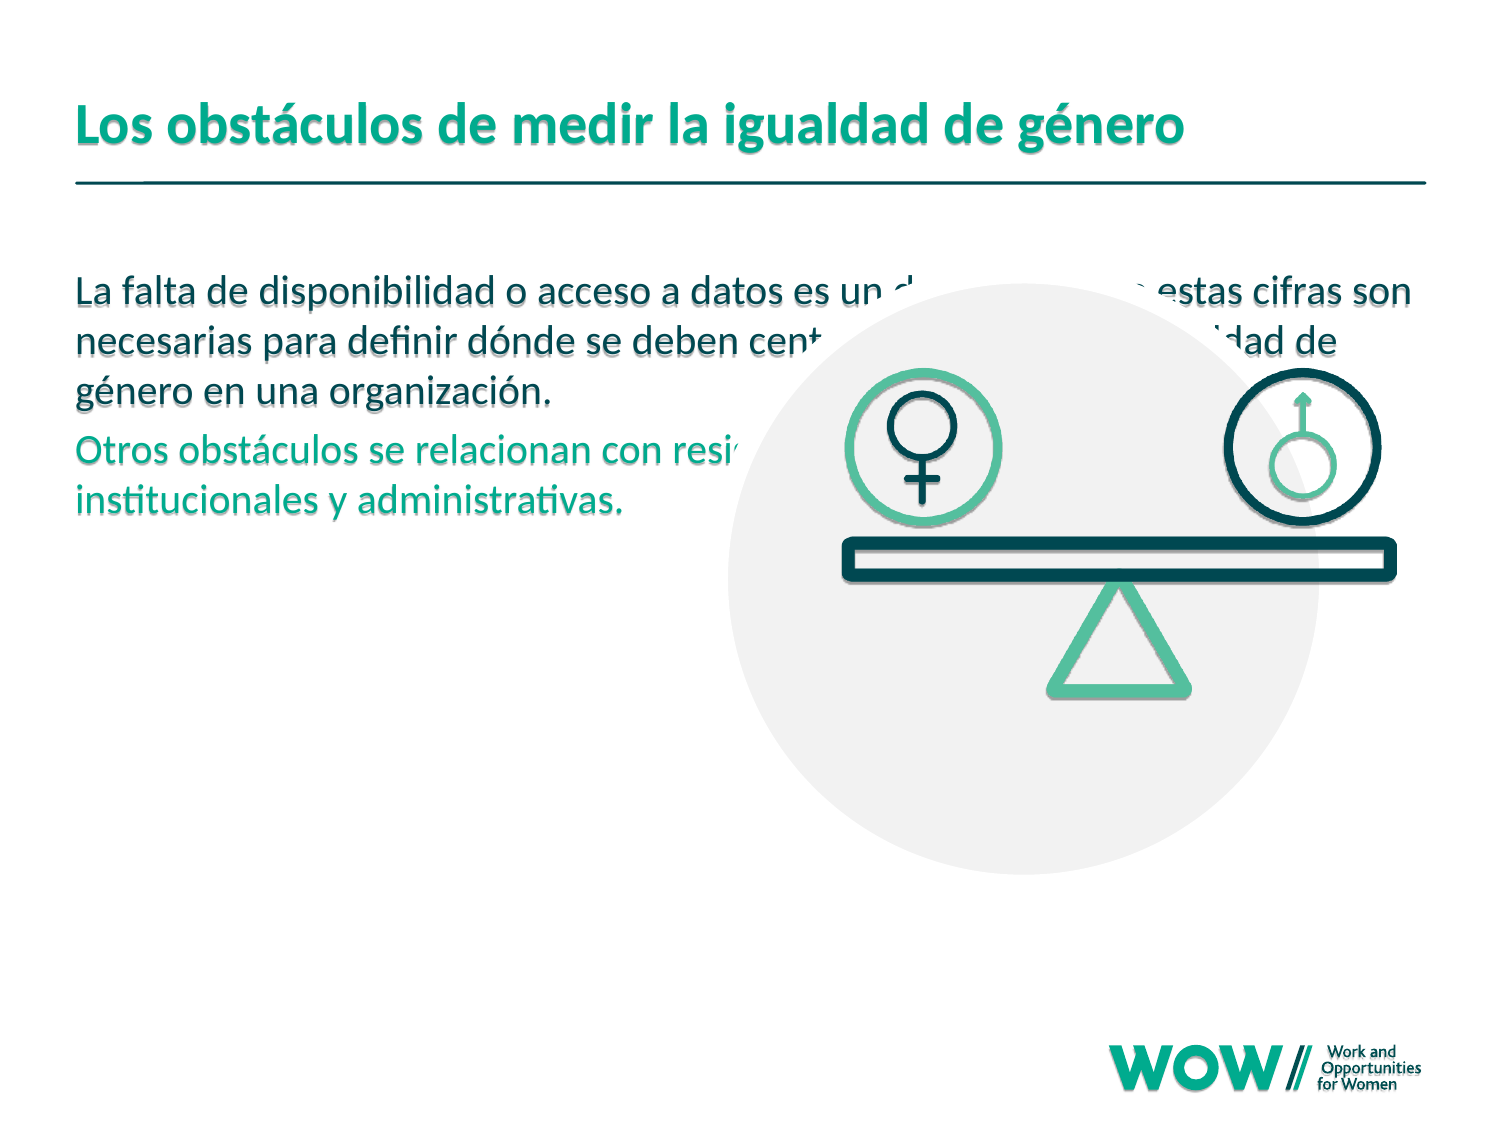

Los obstáculos de medir la igualdad de género
# La falta de disponibilidad o acceso a datos es un desafío, ya que estas cifras son necesarias para definir dónde se deben centrar las medidas de igualdad de género en una organización.
Otros obstáculos se relacionan con resistencias personales, barreras institucionales y administrativas.